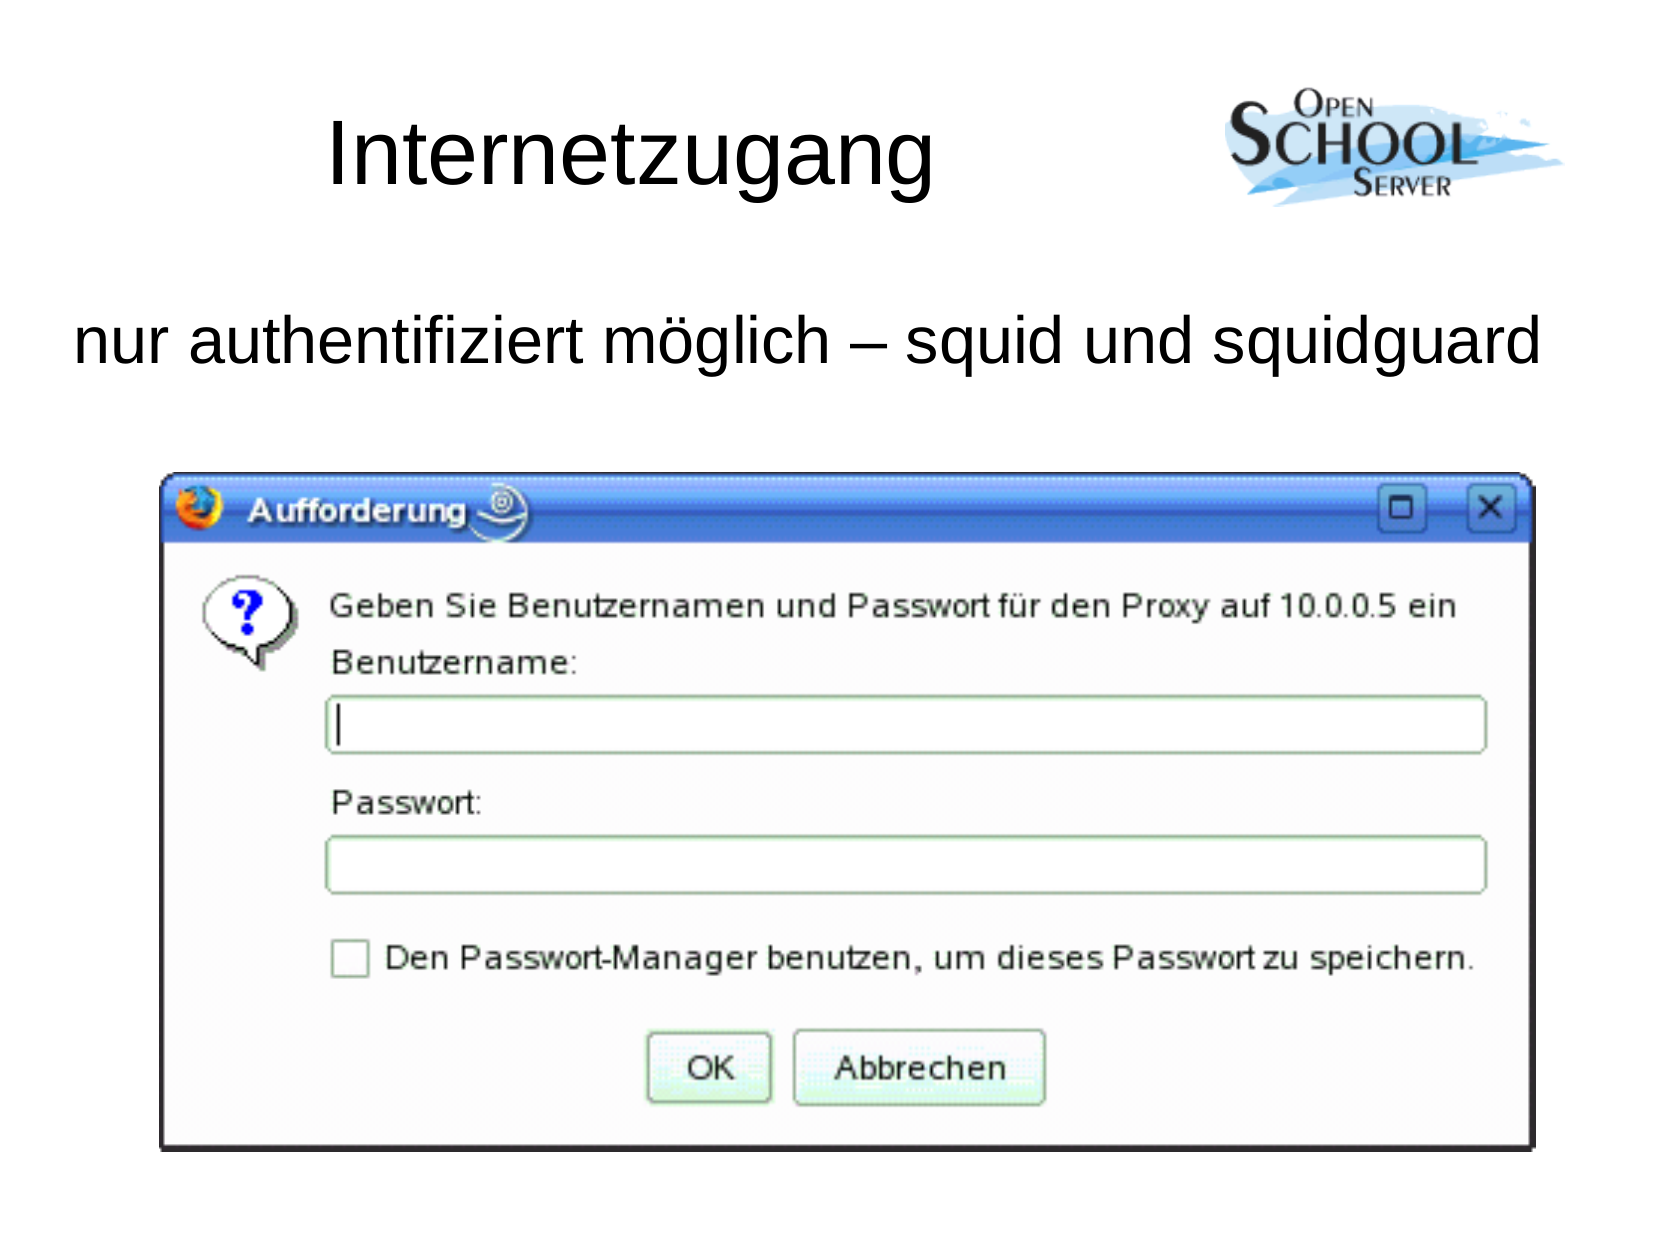

# Internetzugang
nur authentifiziert möglich – squid und squidguard